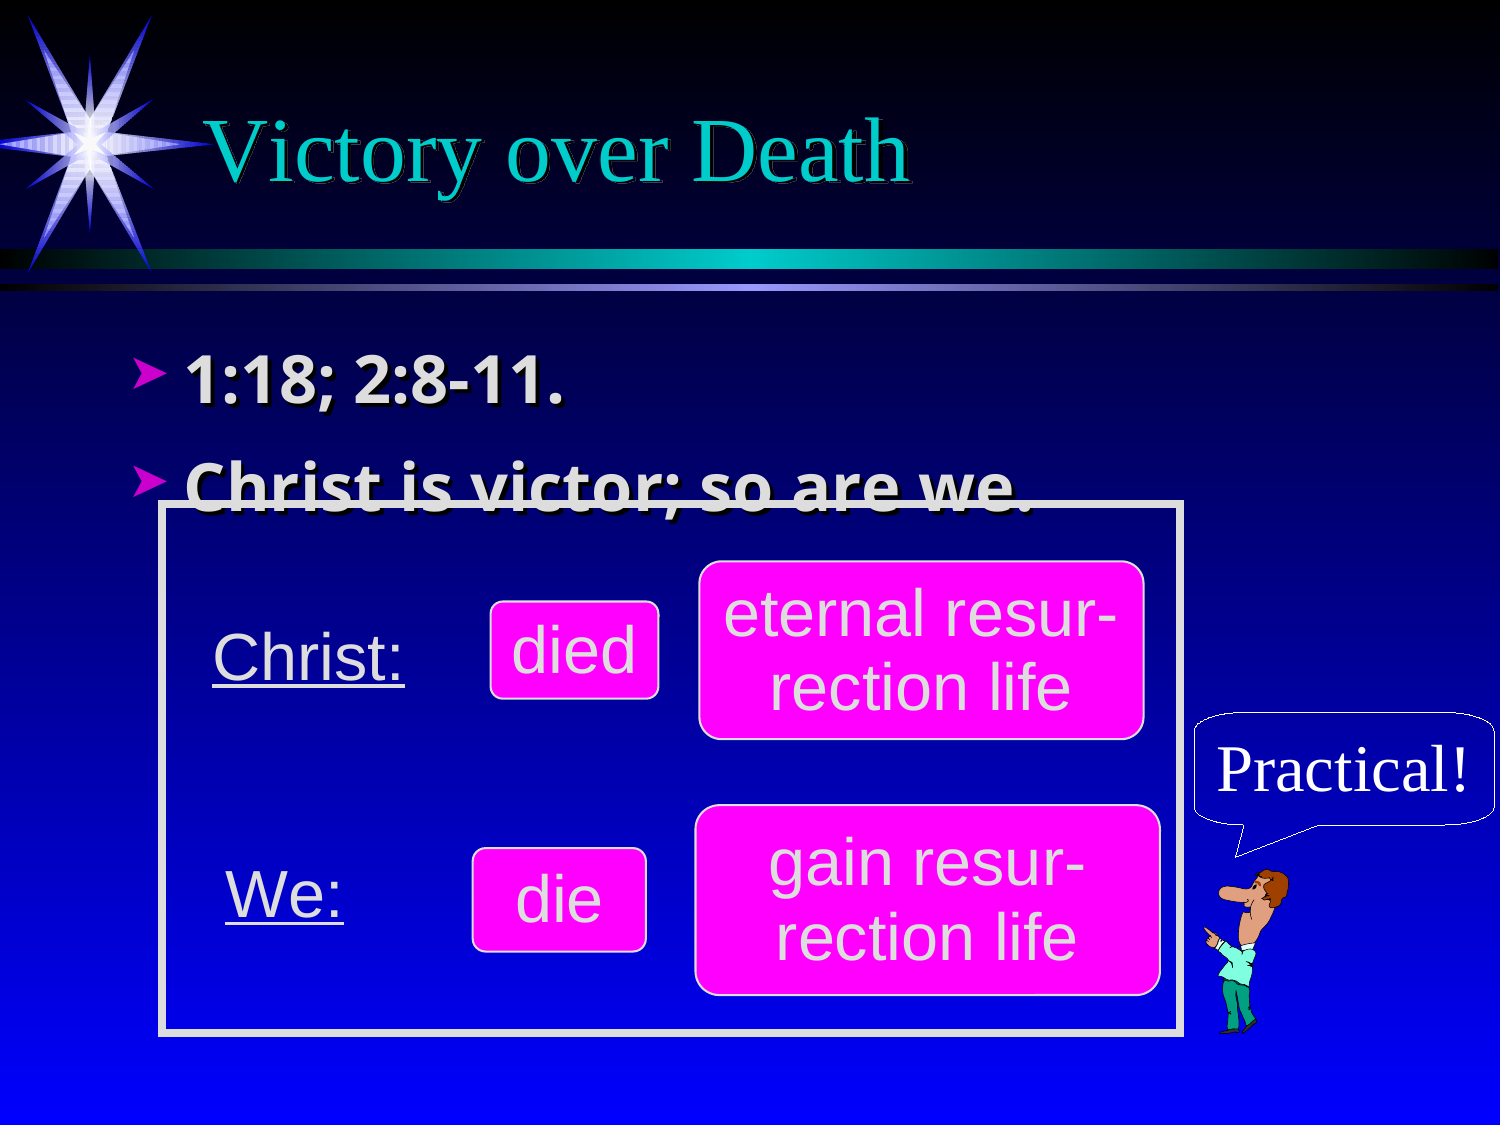

# Victory over Death
1:18; 2:8-11.
Christ is victor; so are we.
eternal resur-
rection life
died
Christ:
gain resur-
rection life
die
We:
Practical!